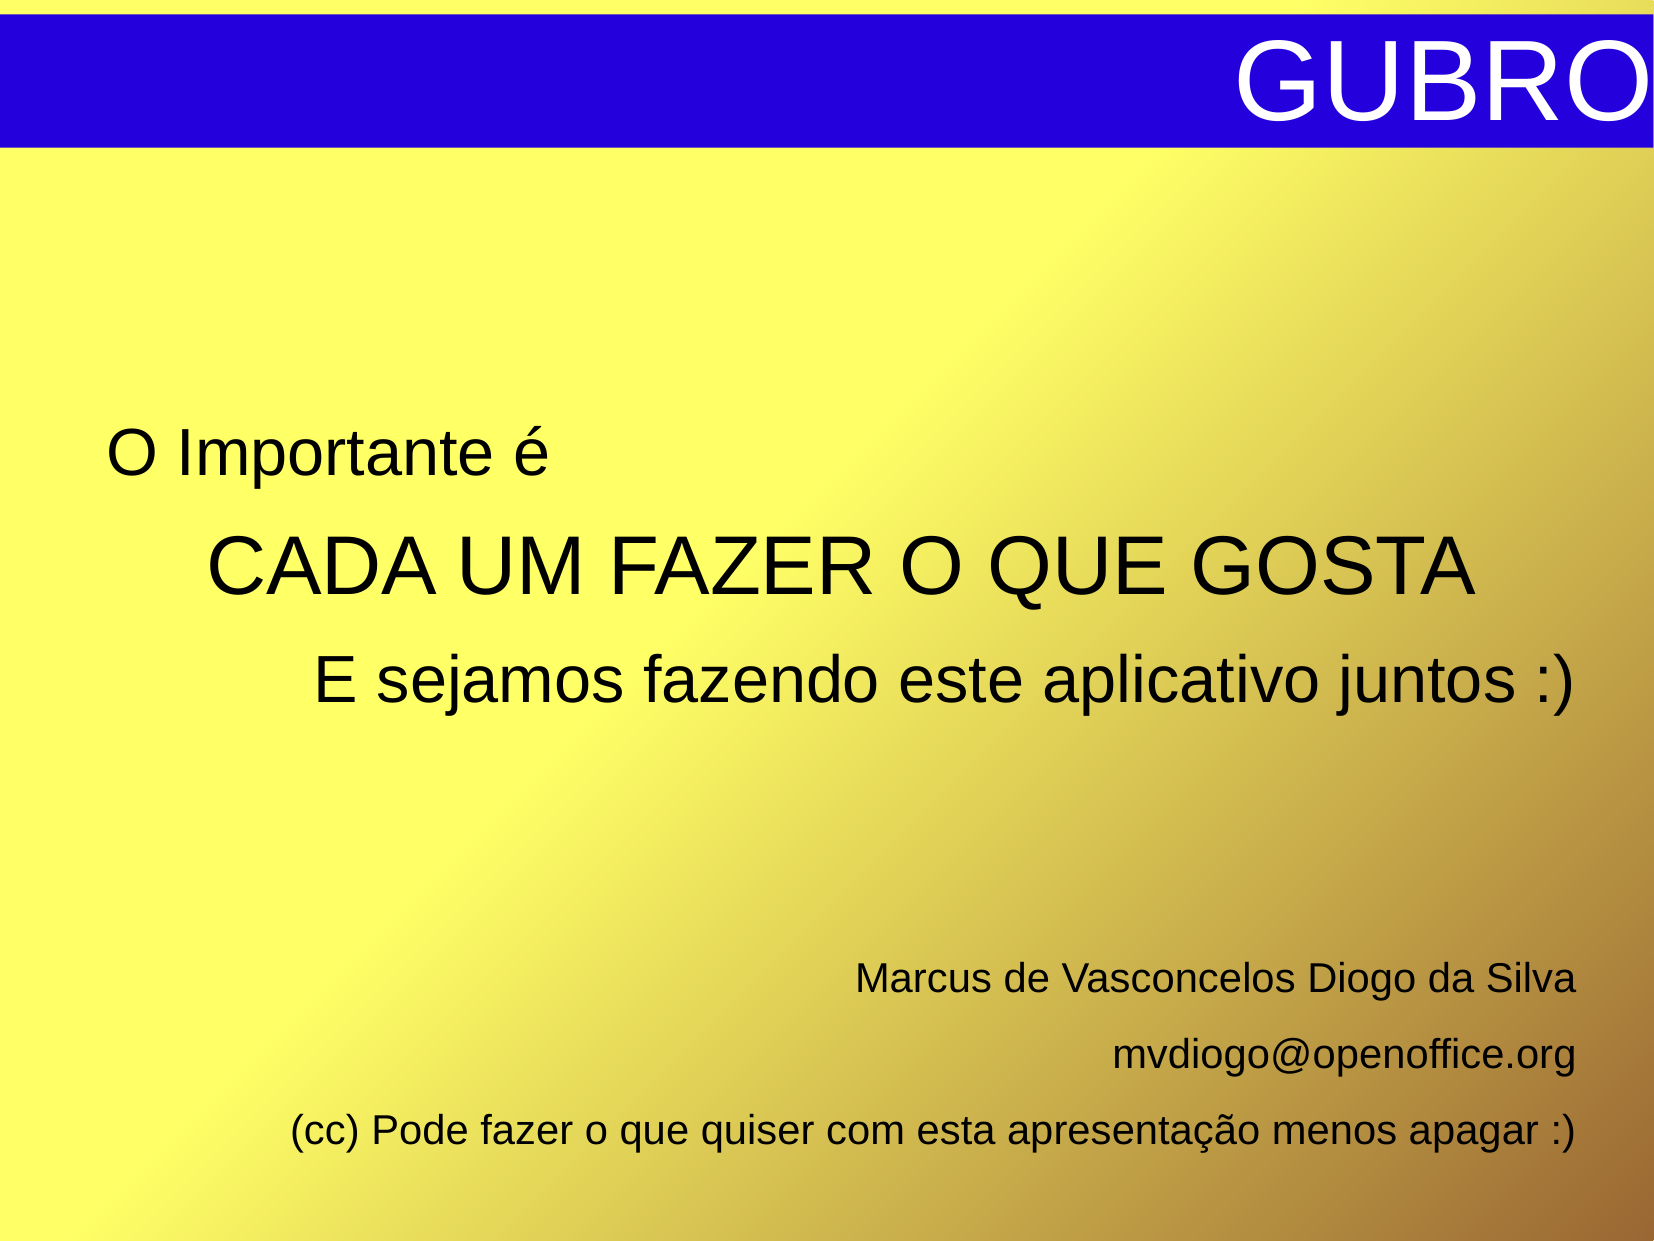

# GUBRO
O Importante é
CADA UM FAZER O QUE GOSTA
E sejamos fazendo este aplicativo juntos :)
Marcus de Vasconcelos Diogo da Silva
mvdiogo@openoffice.org
(cc) Pode fazer o que quiser com esta apresentação menos apagar :)